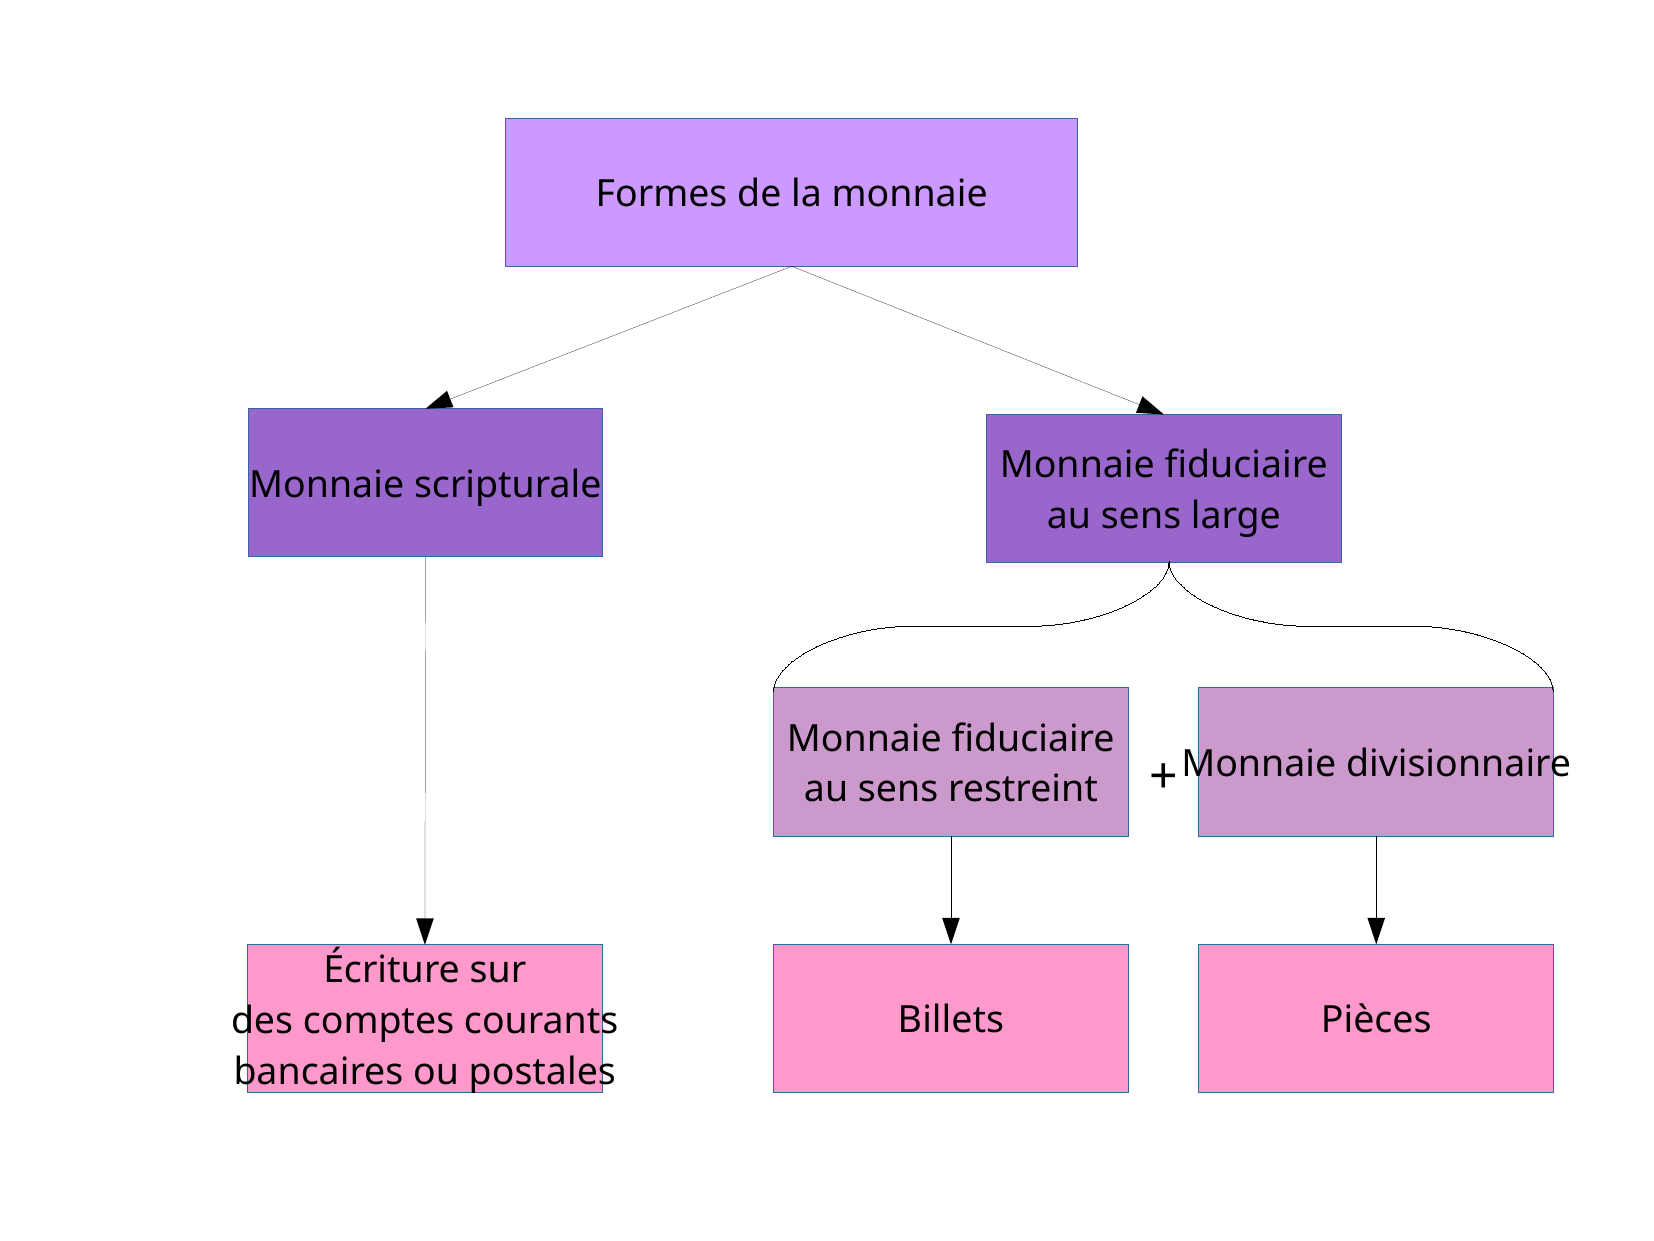

Formes de la monnaie
Monnaie scripturale
Monnaie fiduciaire
au sens large
Monnaie fiduciaire
au sens restreint
Monnaie divisionnaire
+
Billets
Pièces
Écriture sur
des comptes courants
bancaires ou postales